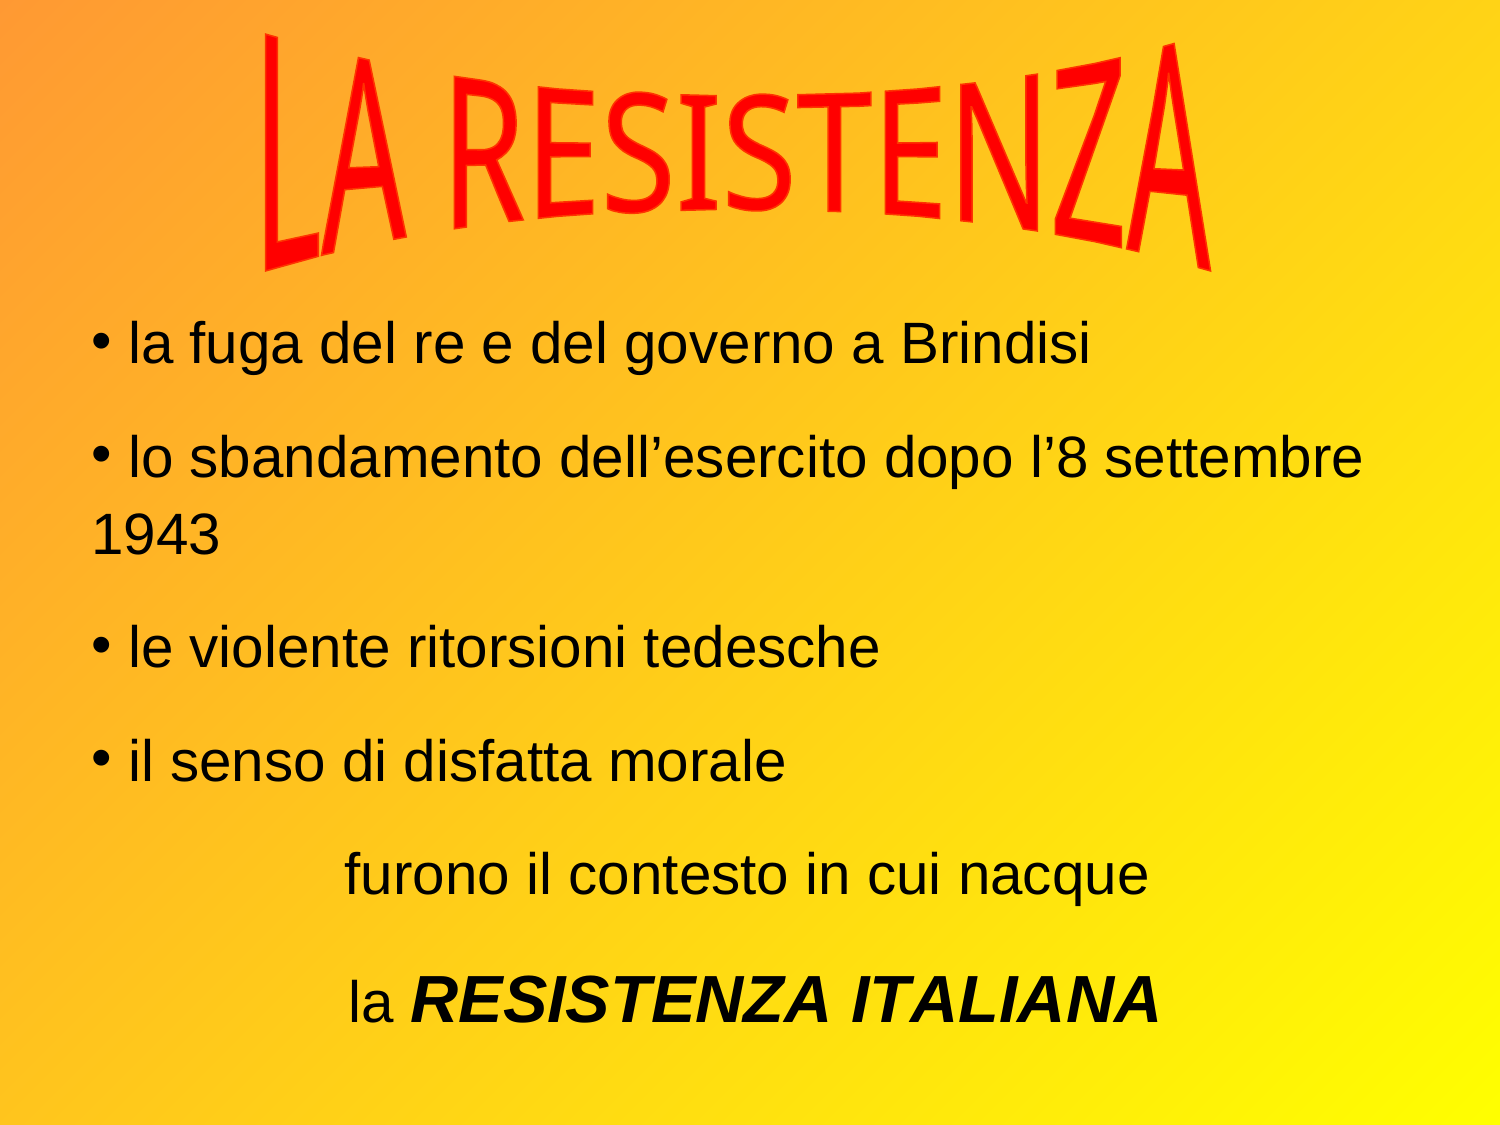

LA RESISTENZA
#
 la fuga del re e del governo a Brindisi
 lo sbandamento dell’esercito dopo l’8 settembre 1943
 le violente ritorsioni tedesche
 il senso di disfatta morale
furono il contesto in cui nacque
la RESISTENZA ITALIANA